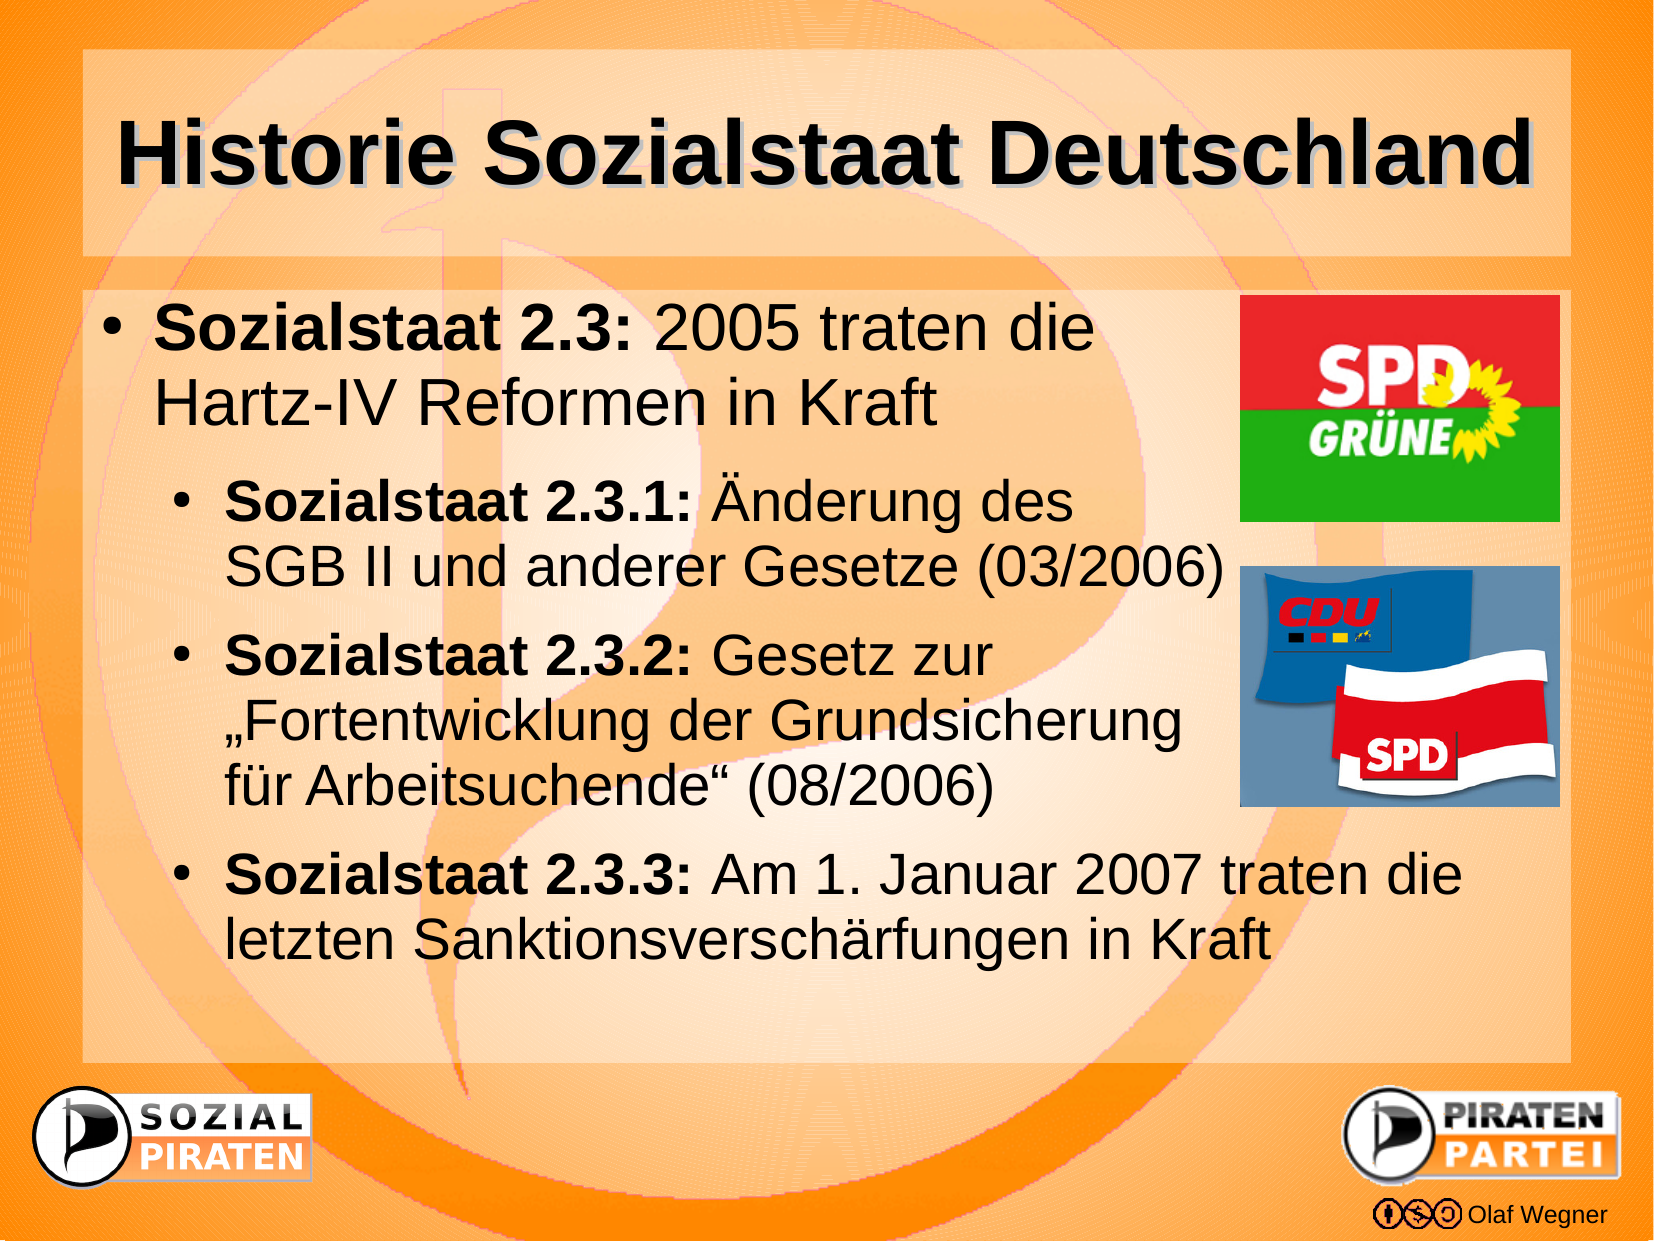

Historie Sozialstaat Deutschland
# Sozialstaat 2.3: 2005 traten die Hartz-IV Reformen in Kraft
Sozialstaat 2.3.1: Änderung des
SGB II und anderer Gesetze (03/2006)
Sozialstaat 2.3.2: Gesetz zur
„Fortentwicklung der Grundsicherung
für Arbeitsuchende“ (08/2006)
Sozialstaat 2.3.3: Am 1. Januar 2007 traten die letzten Sanktionsverschärfungen in Kraft
Olaf Wegner